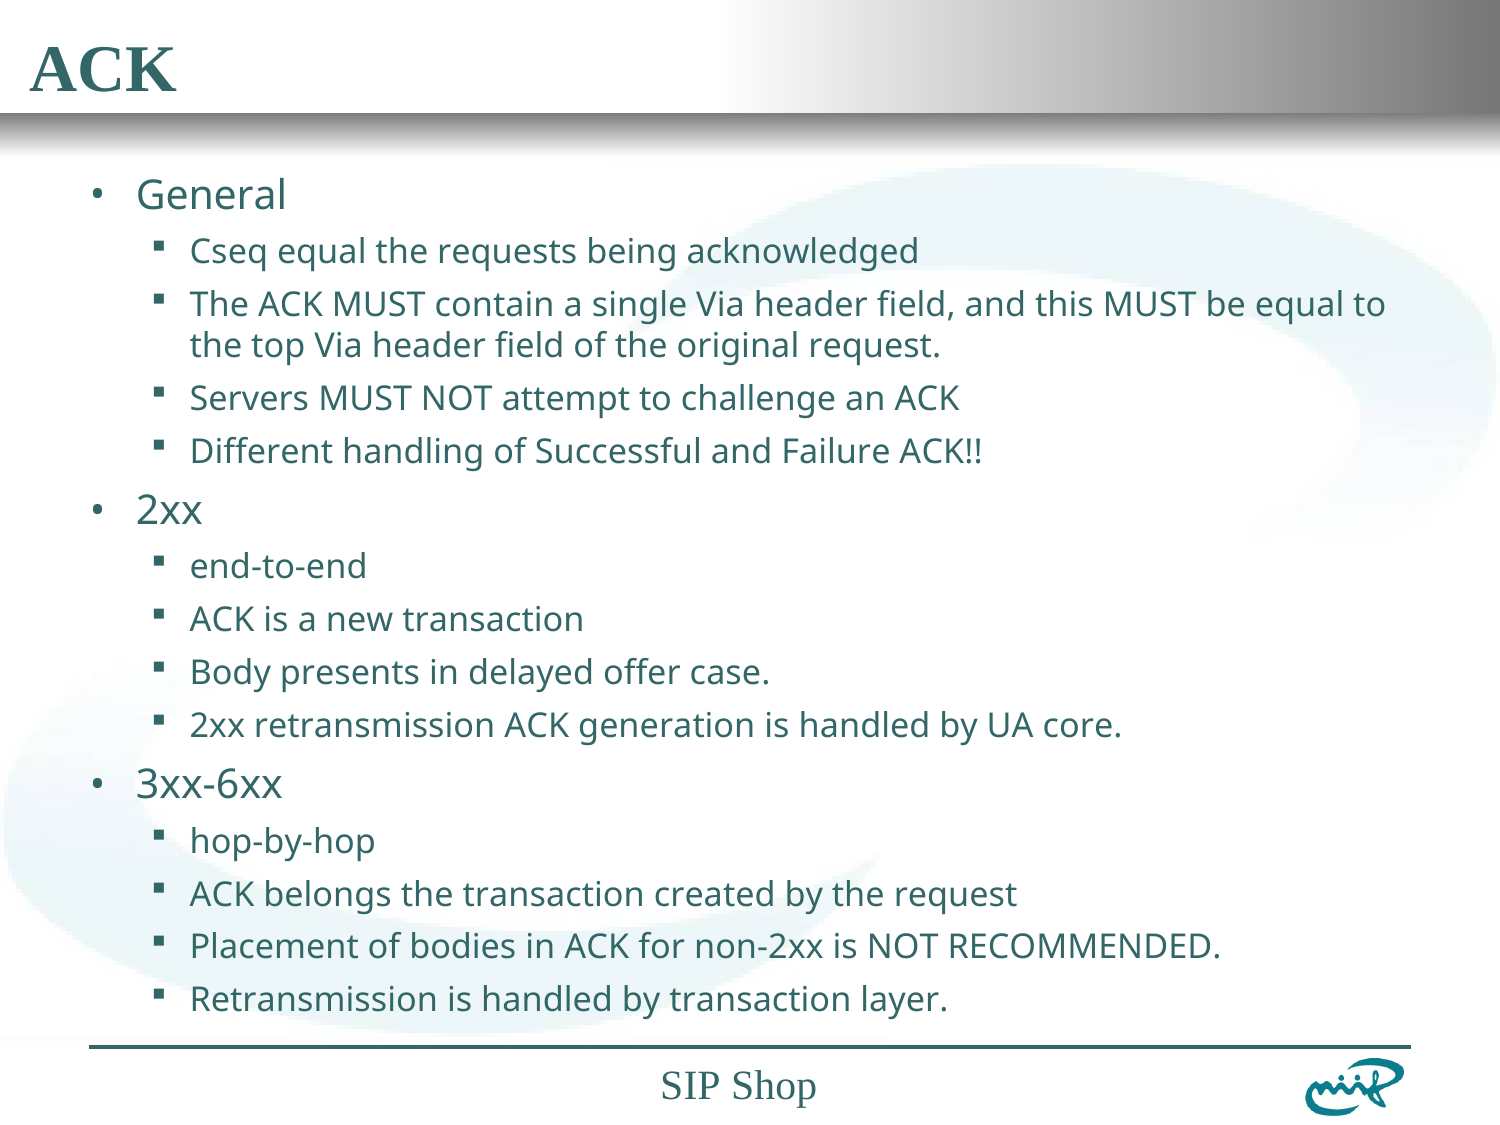

# ACK
General
Cseq equal the requests being acknowledged
The ACK MUST contain a single Via header field, and this MUST be equal to the top Via header field of the original request.
Servers MUST NOT attempt to challenge an ACK
Different handling of Successful and Failure ACK!!
2xx
end-to-end
ACK is a new transaction
Body presents in delayed offer case.
2xx retransmission ACK generation is handled by UA core.
3xx-6xx
hop-by-hop
ACK belongs the transaction created by the request
Placement of bodies in ACK for non-2xx is NOT RECOMMENDED.
Retransmission is handled by transaction layer.